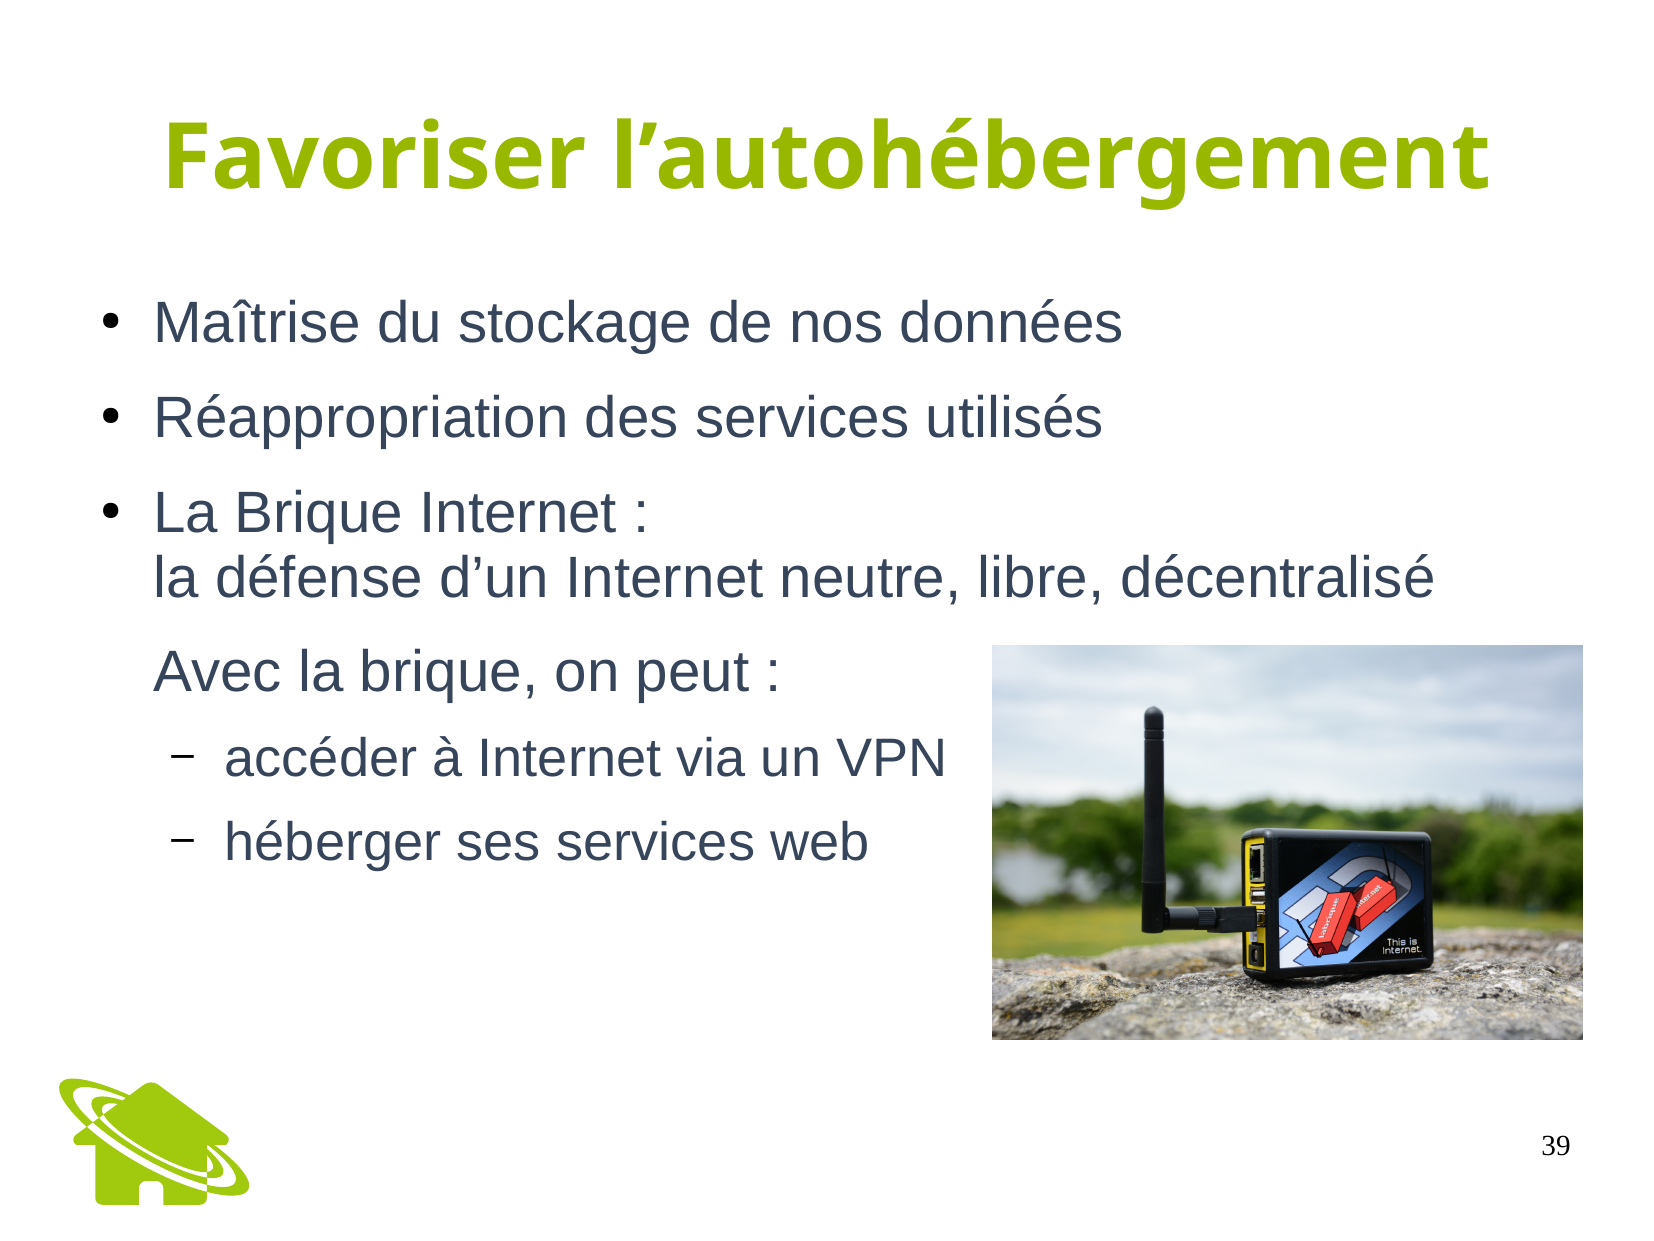

# Favoriser l’autohébergement
Maîtrise du stockage de nos données
Réappropriation des services utilisés
La Brique Internet :
la défense d’un Internet neutre, libre, décentralisé
Avec la brique, on peut :
accéder à Internet via un VPN
héberger ses services web
39